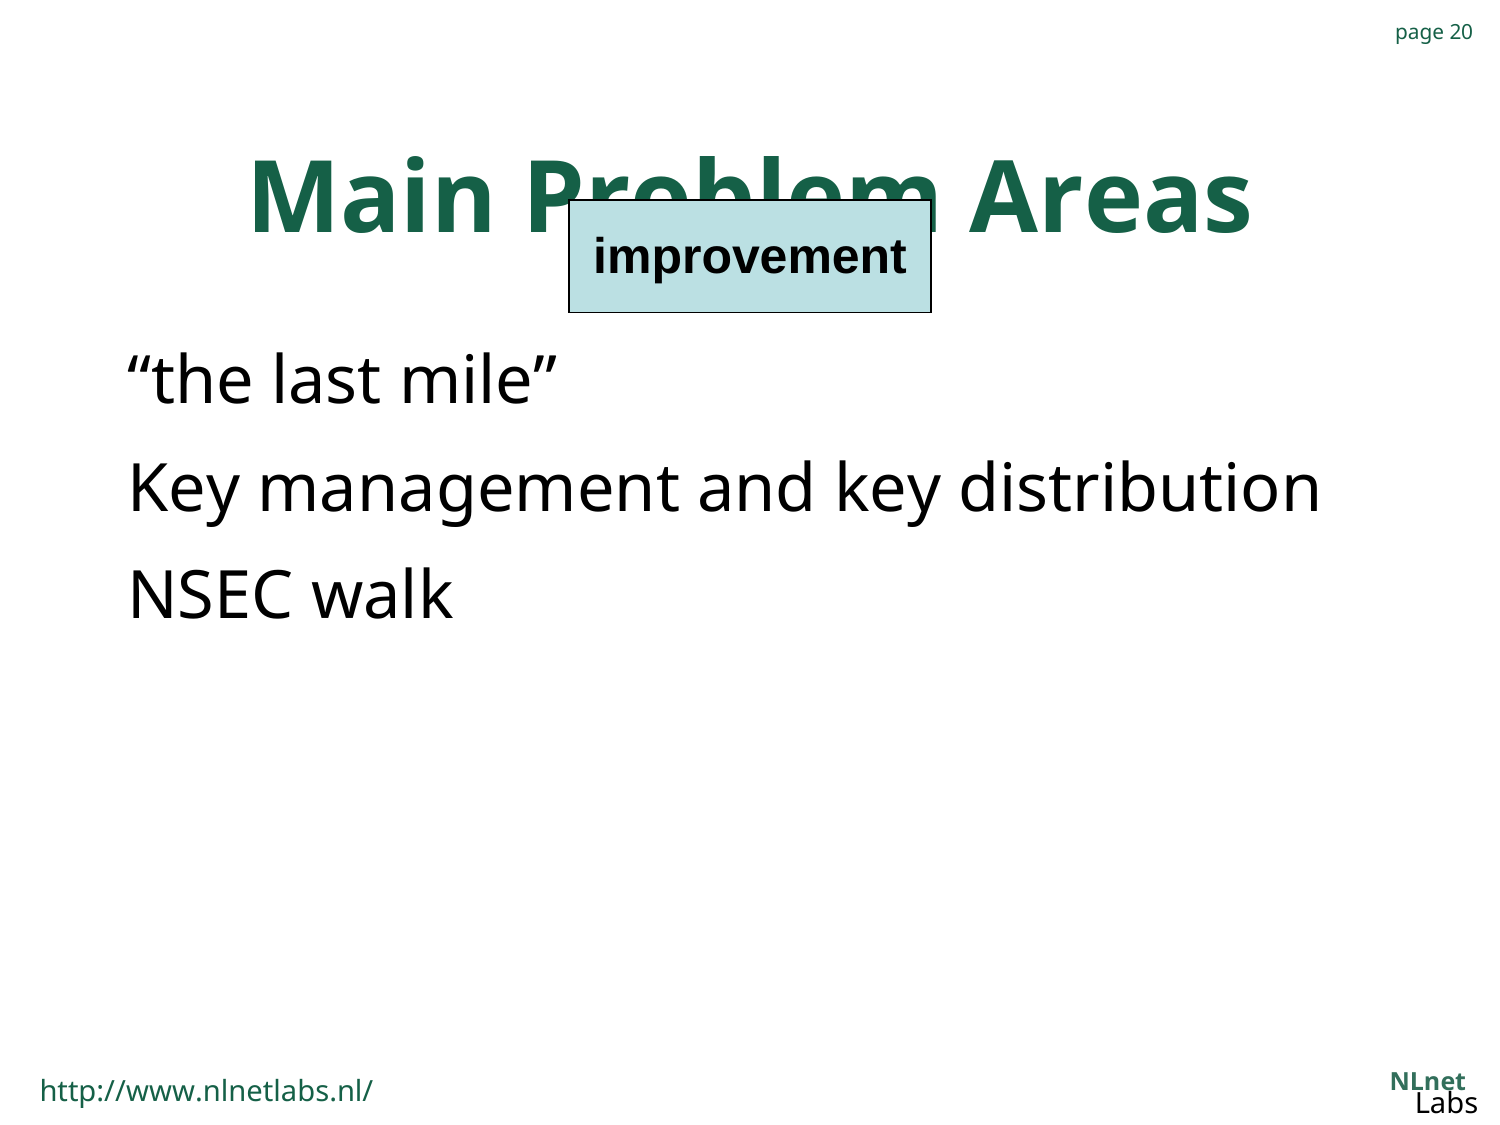

# Main Problem Areas
improvement
“the last mile”
Key management and key distribution
NSEC walk